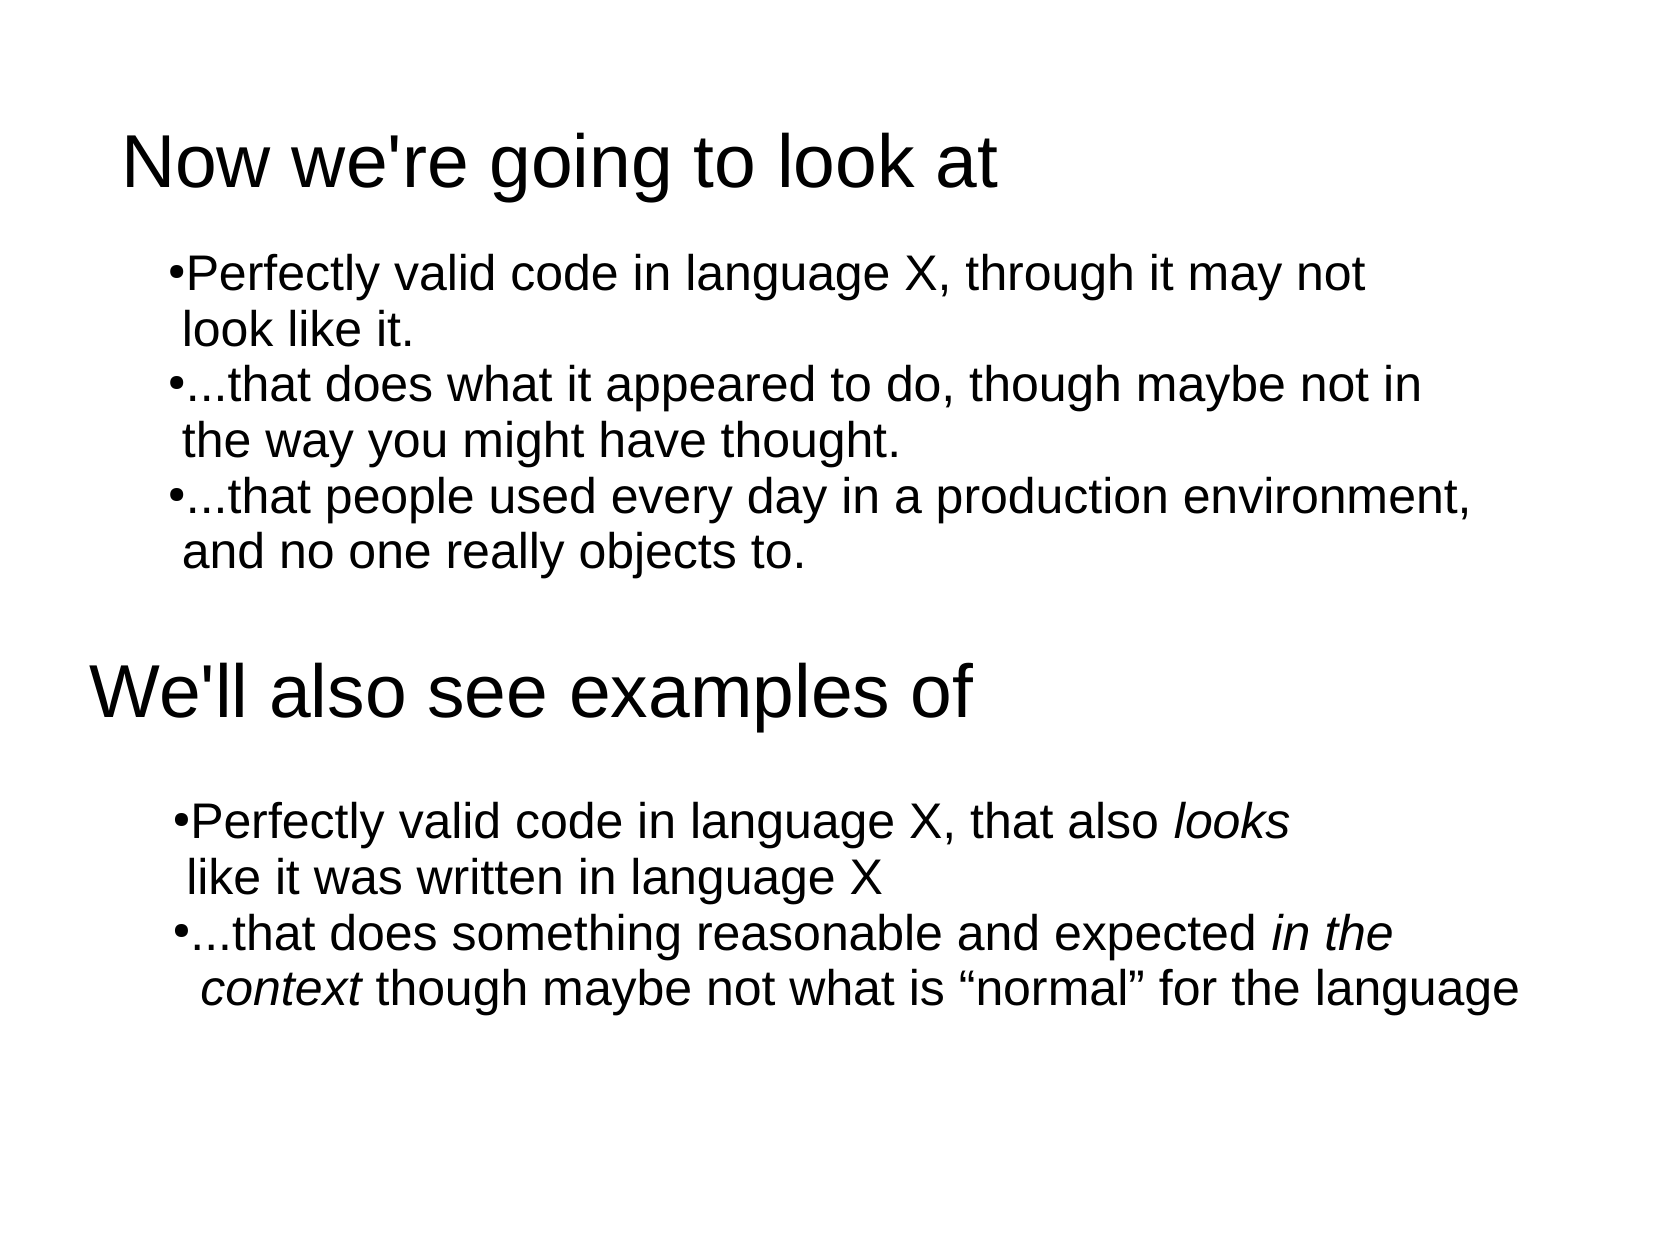

Now we're going to look at
Perfectly valid code in language X, through it may not
 look like it.
...that does what it appeared to do, though maybe not in
 the way you might have thought.
...that people used every day in a production environment,
 and no one really objects to.
We'll also see examples of
Perfectly valid code in language X, that also looks
 like it was written in language X
...that does something reasonable and expected in the
 context though maybe not what is “normal” for the language